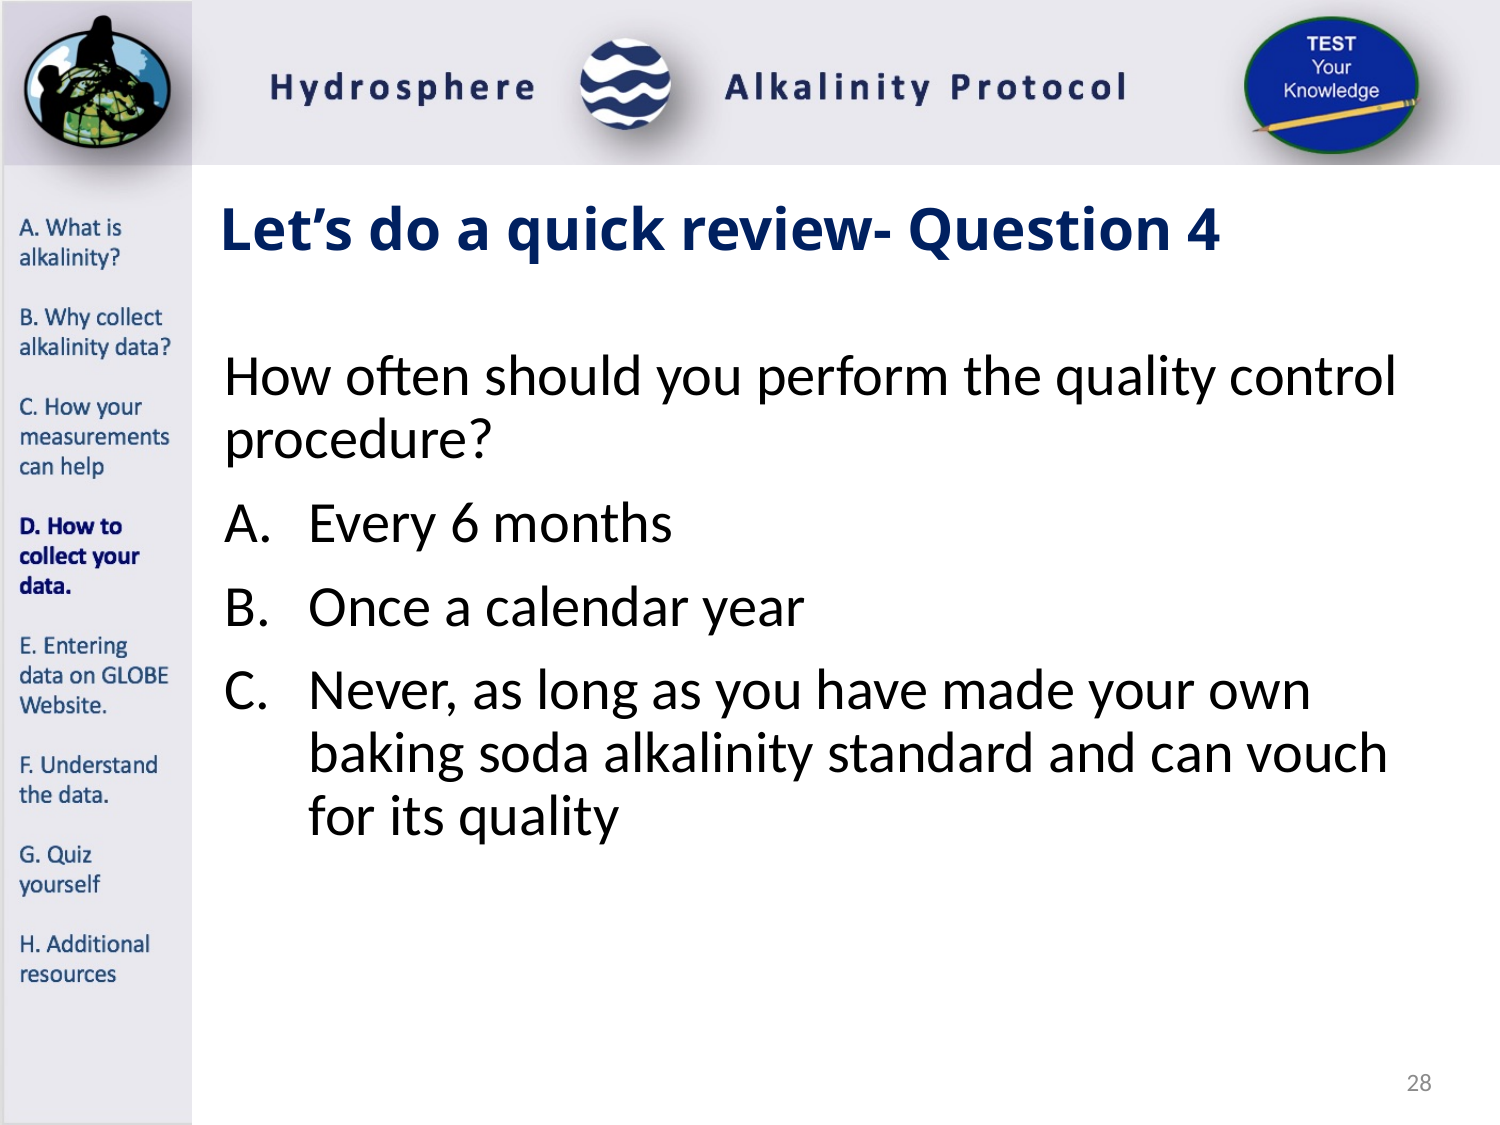

# Let’s do a quick review- Question 4
How often should you perform the quality control procedure?
Every 6 months
Once a calendar year
Never, as long as you have made your own baking soda alkalinity standard and can vouch for its quality